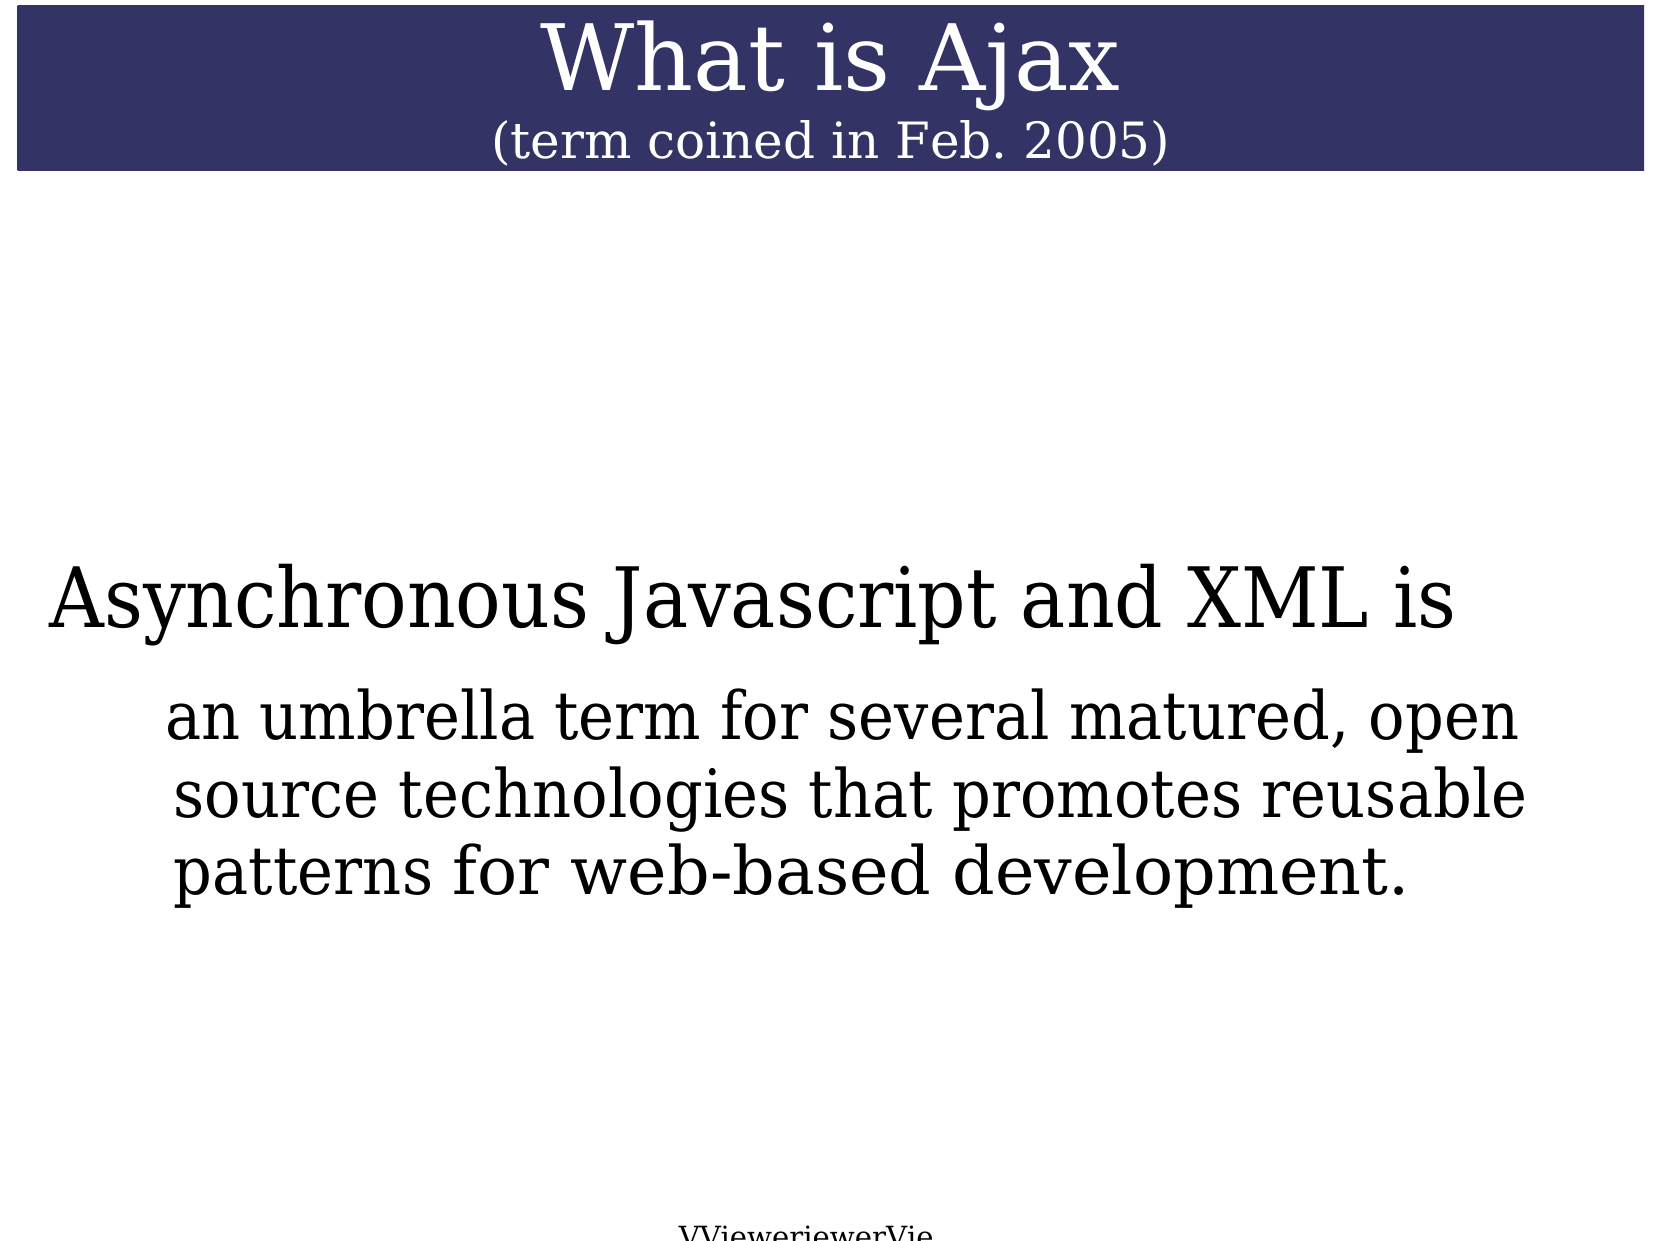

# What is Ajax (term coined in Feb. 2005)
Asynchronous Javascript and XML is
 an umbrella term for several matured, open source technologies that promotes reusable patterns for web-based development.
3